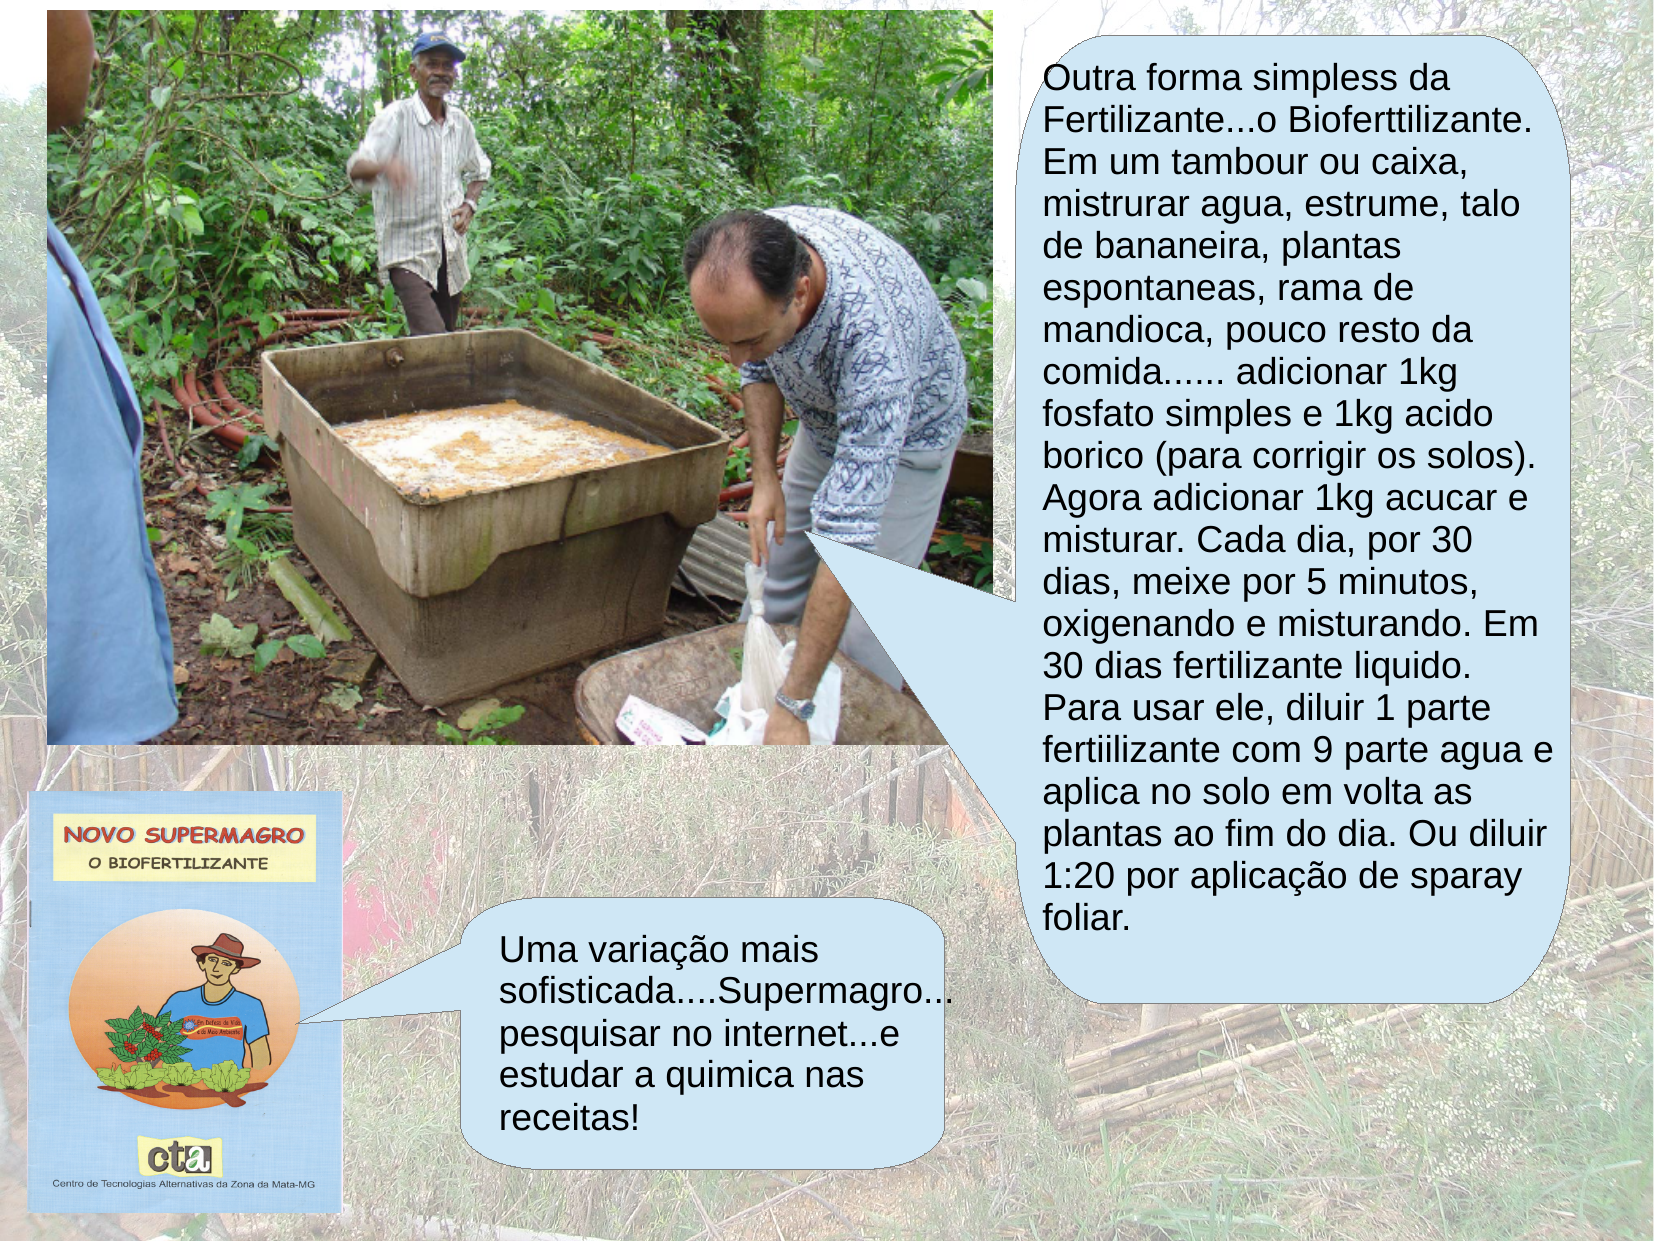

Outra forma simpless da Fertilizante...o Bioferttilizante.
Em um tambour ou caixa, mistrurar agua, estrume, talo de bananeira, plantas espontaneas, rama de mandioca, pouco resto da comida...... adicionar 1kg fosfato simples e 1kg acido borico (para corrigir os solos). Agora adicionar 1kg acucar e misturar. Cada dia, por 30 dias, meixe por 5 minutos, oxigenando e misturando. Em 30 dias fertilizante liquido.
Para usar ele, diluir 1 parte fertiilizante com 9 parte agua e aplica no solo em volta as plantas ao fim do dia. Ou diluir 1:20 por aplicação de sparay foliar.
Uma variação mais sofisticada....Supermagro...pesquisar no internet...e estudar a quimica nas receitas!